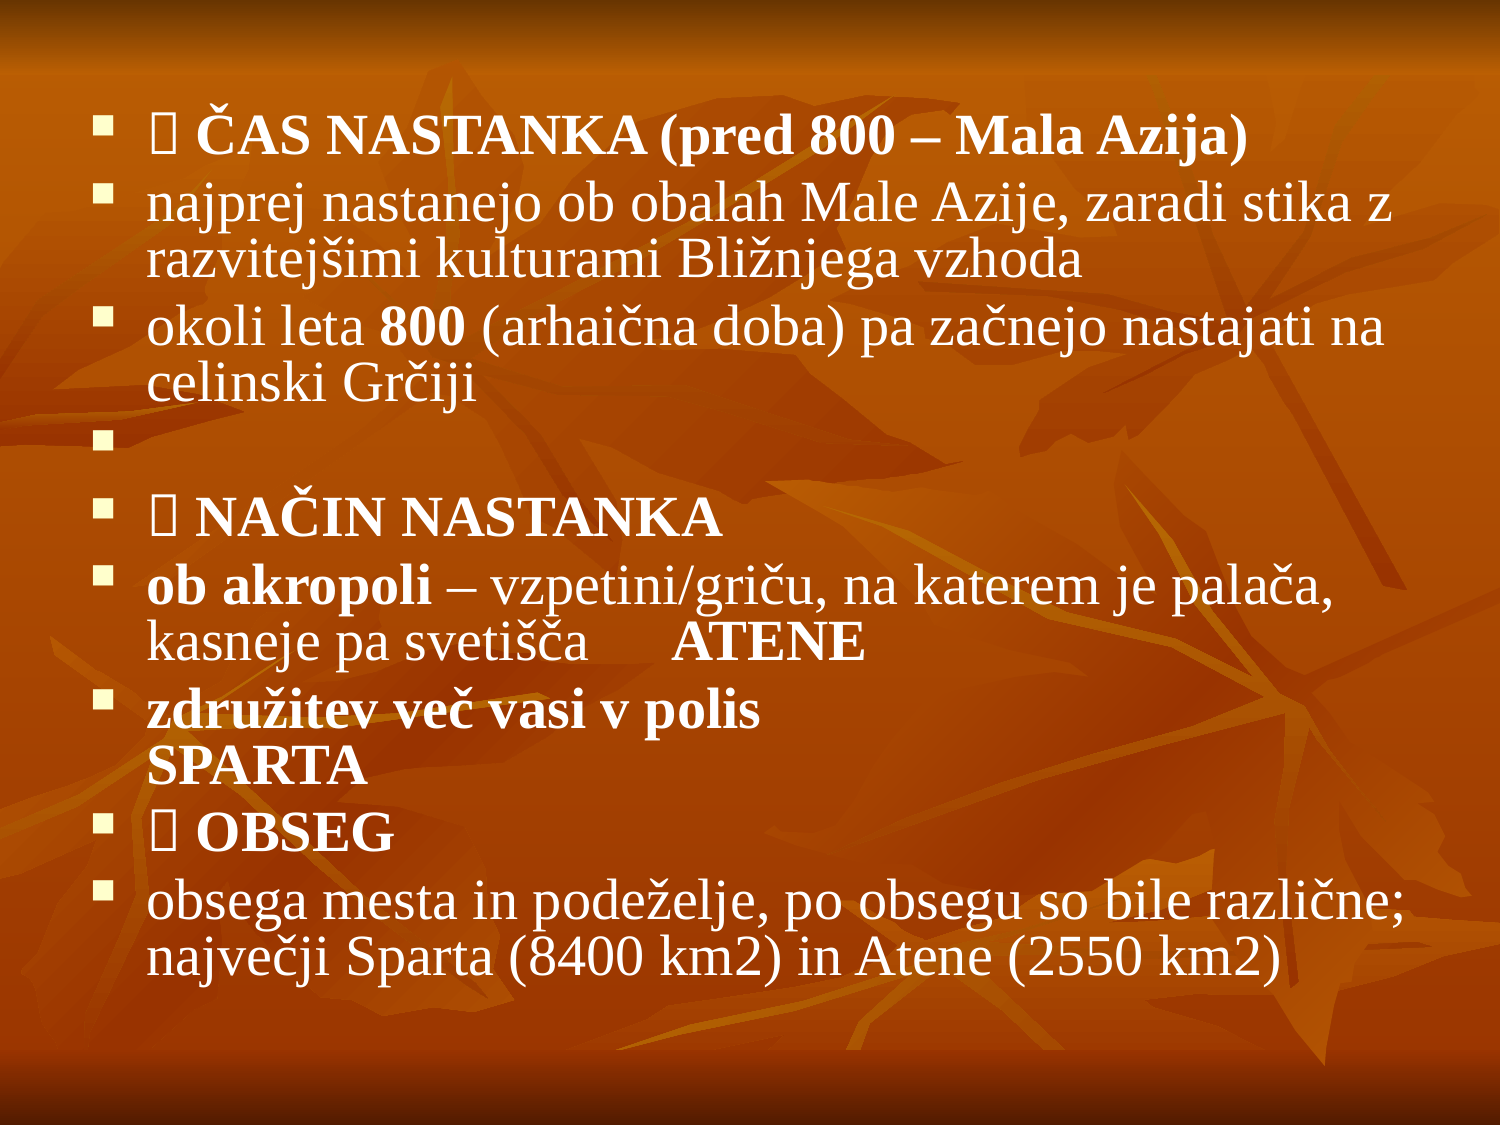

#
 ČAS NASTANKA (pred 800 – Mala Azija)
najprej nastanejo ob obalah Male Azije, zaradi stika z razvitejšimi kulturami Bližnjega vzhoda
okoli leta 800 (arhaična doba) pa začnejo nastajati na celinski Grčiji
 NAČIN NASTANKA
ob akropoli – vzpetini/griču, na katerem je palača, kasneje pa svetišča 	ATENE
združitev več vasi v polis							SPARTA
 OBSEG
obsega mesta in podeželje, po obsegu so bile različne; največji Sparta (8400 km2) in Atene (2550 km2)